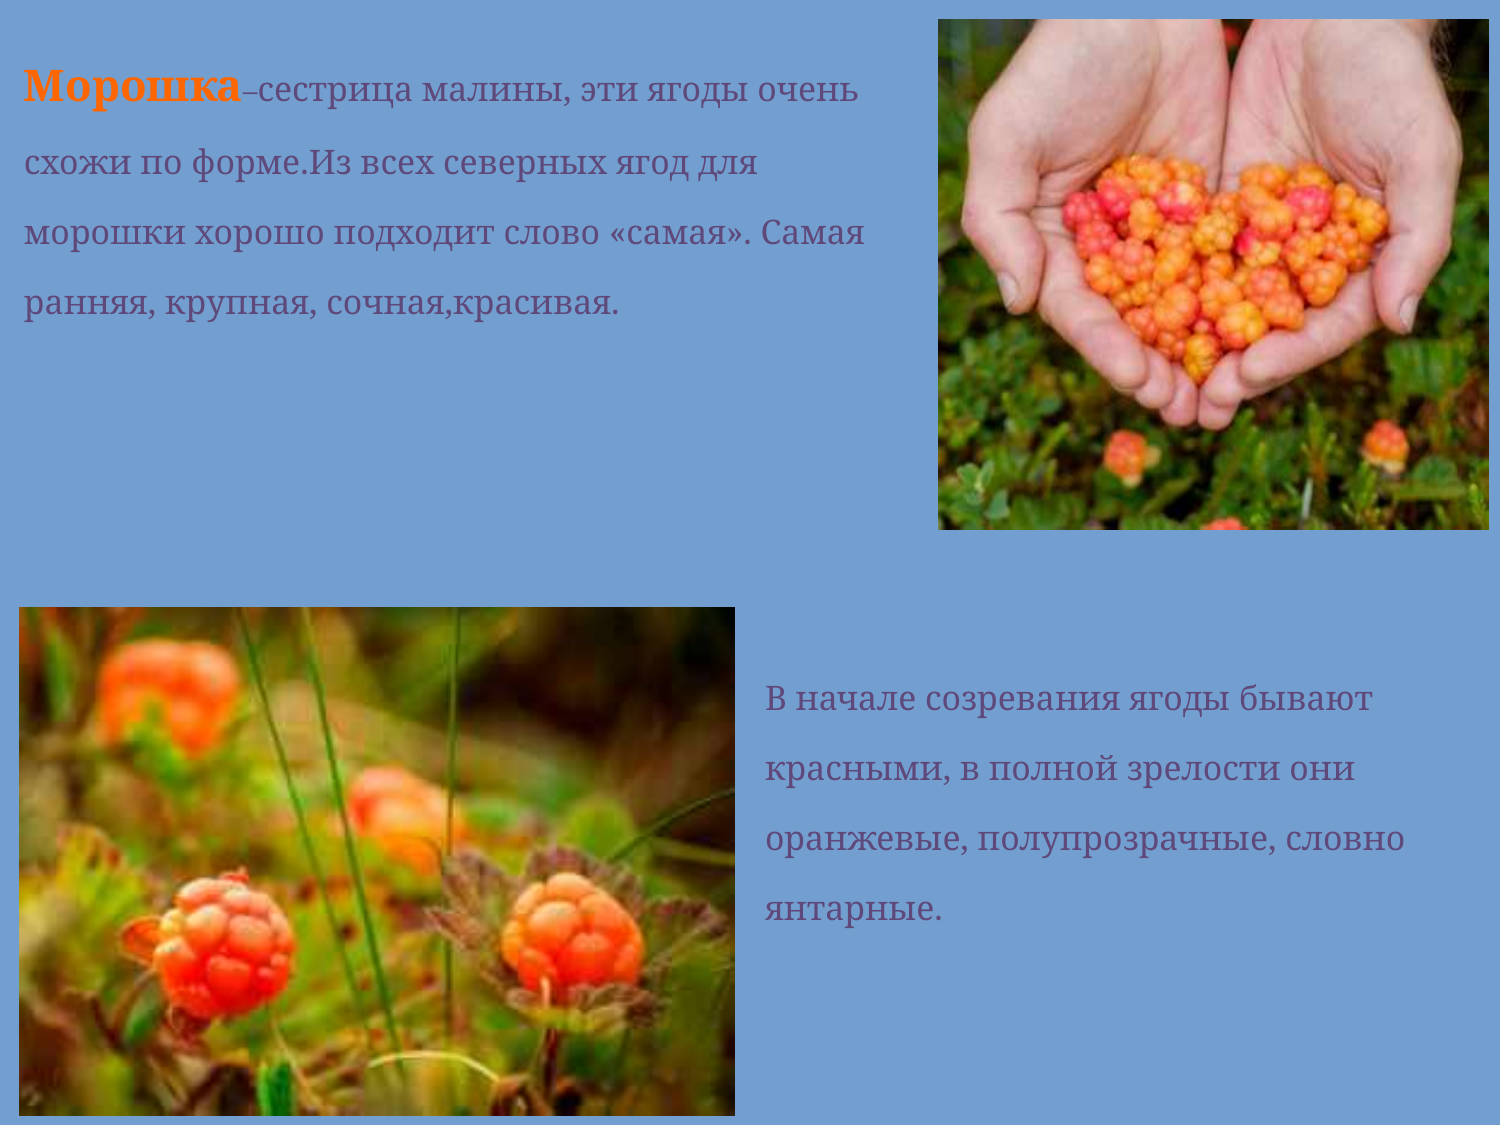

Морошка–сестрица малины, эти ягоды очень схожи по форме.Из всех северных ягод для морошки хорошо подходит слово «самая». Самая ранняя, крупная, сочная,красивая.
В начале созревания ягоды бывают красными, в полной зрелости они оранжевые, полупрозрачные, словно янтарные.